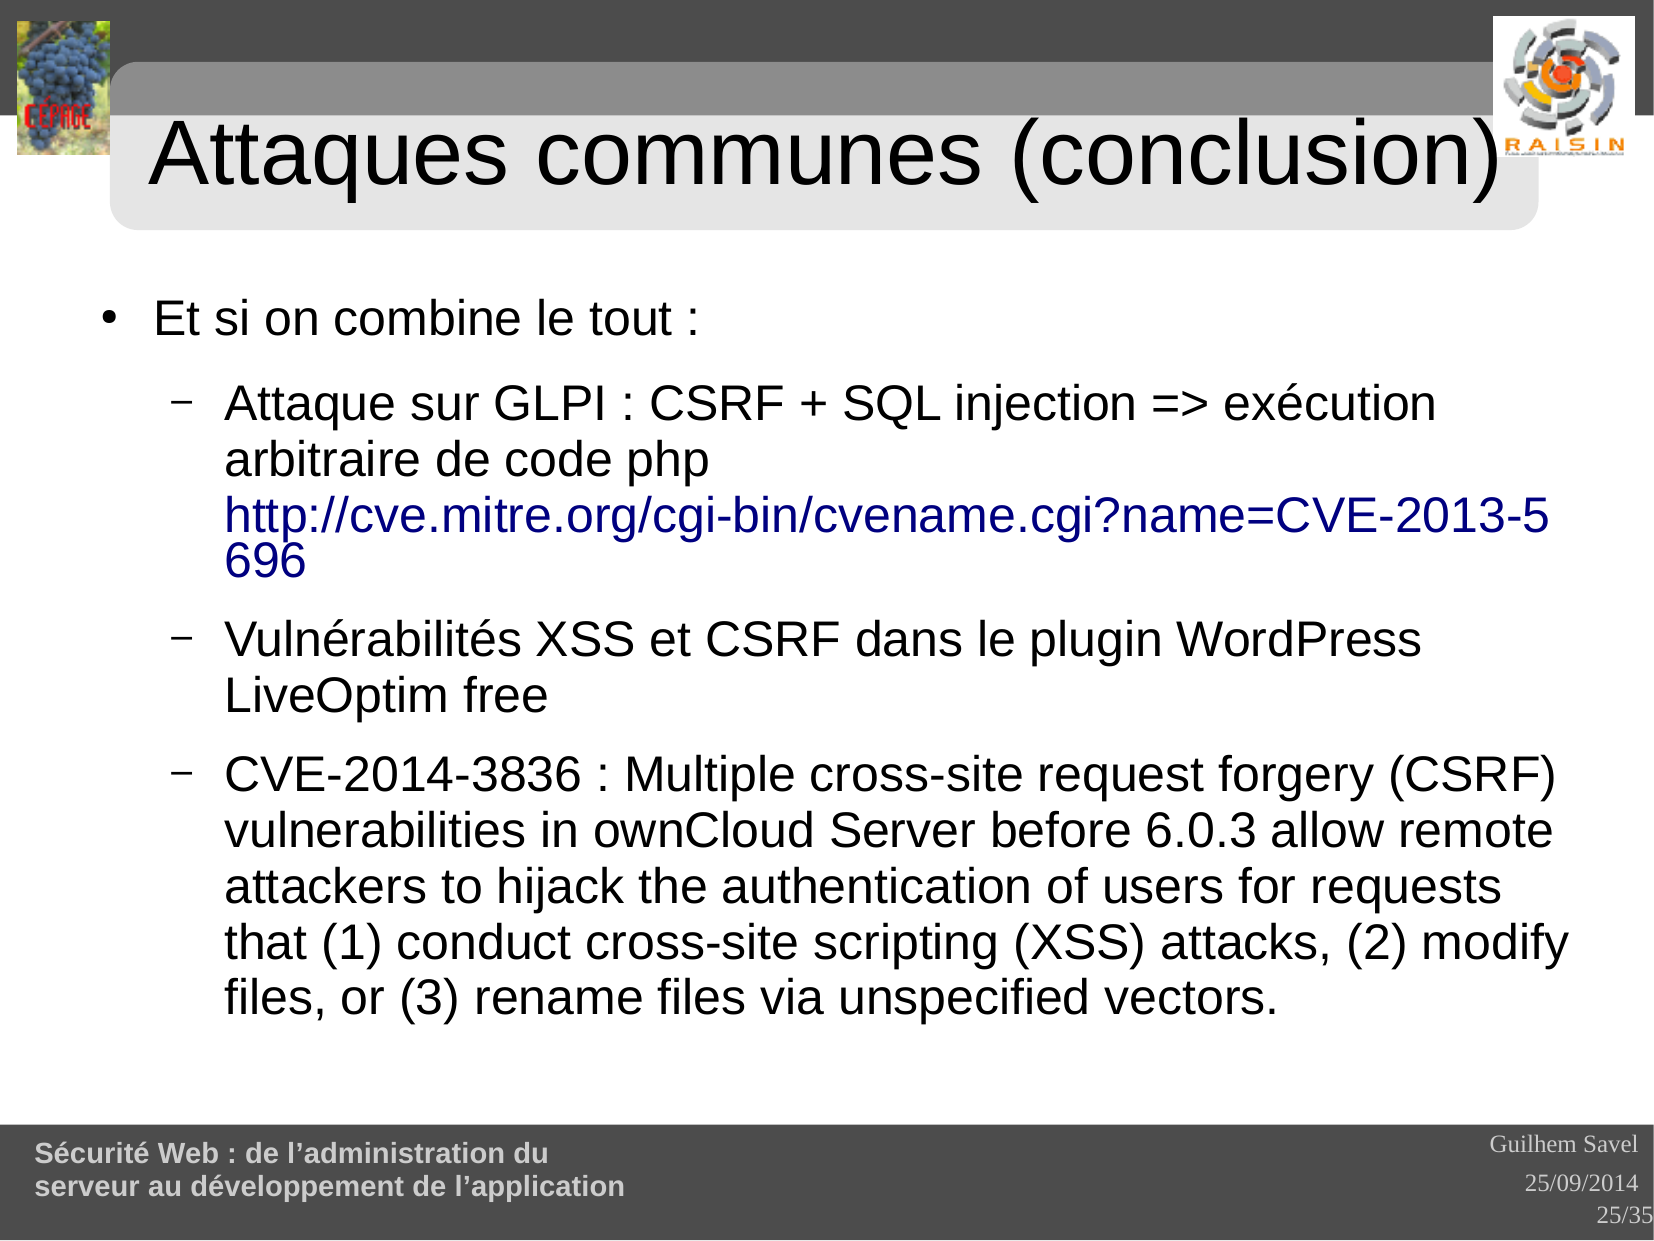

# Attaques communes (conclusion)
Et si on combine le tout :
Attaque sur GLPI : CSRF + SQL injection => exécution arbitraire de code php http://cve.mitre.org/cgi-bin/cvename.cgi?name=CVE-2013-5696
Vulnérabilités XSS et CSRF dans le plugin WordPress LiveOptim free
CVE-2014-3836 : Multiple cross-site request forgery (CSRF) vulnerabilities in ownCloud Server before 6.0.3 allow remote attackers to hijack the authentication of users for requests that (1) conduct cross-site scripting (XSS) attacks, (2) modify files, or (3) rename files via unspecified vectors.